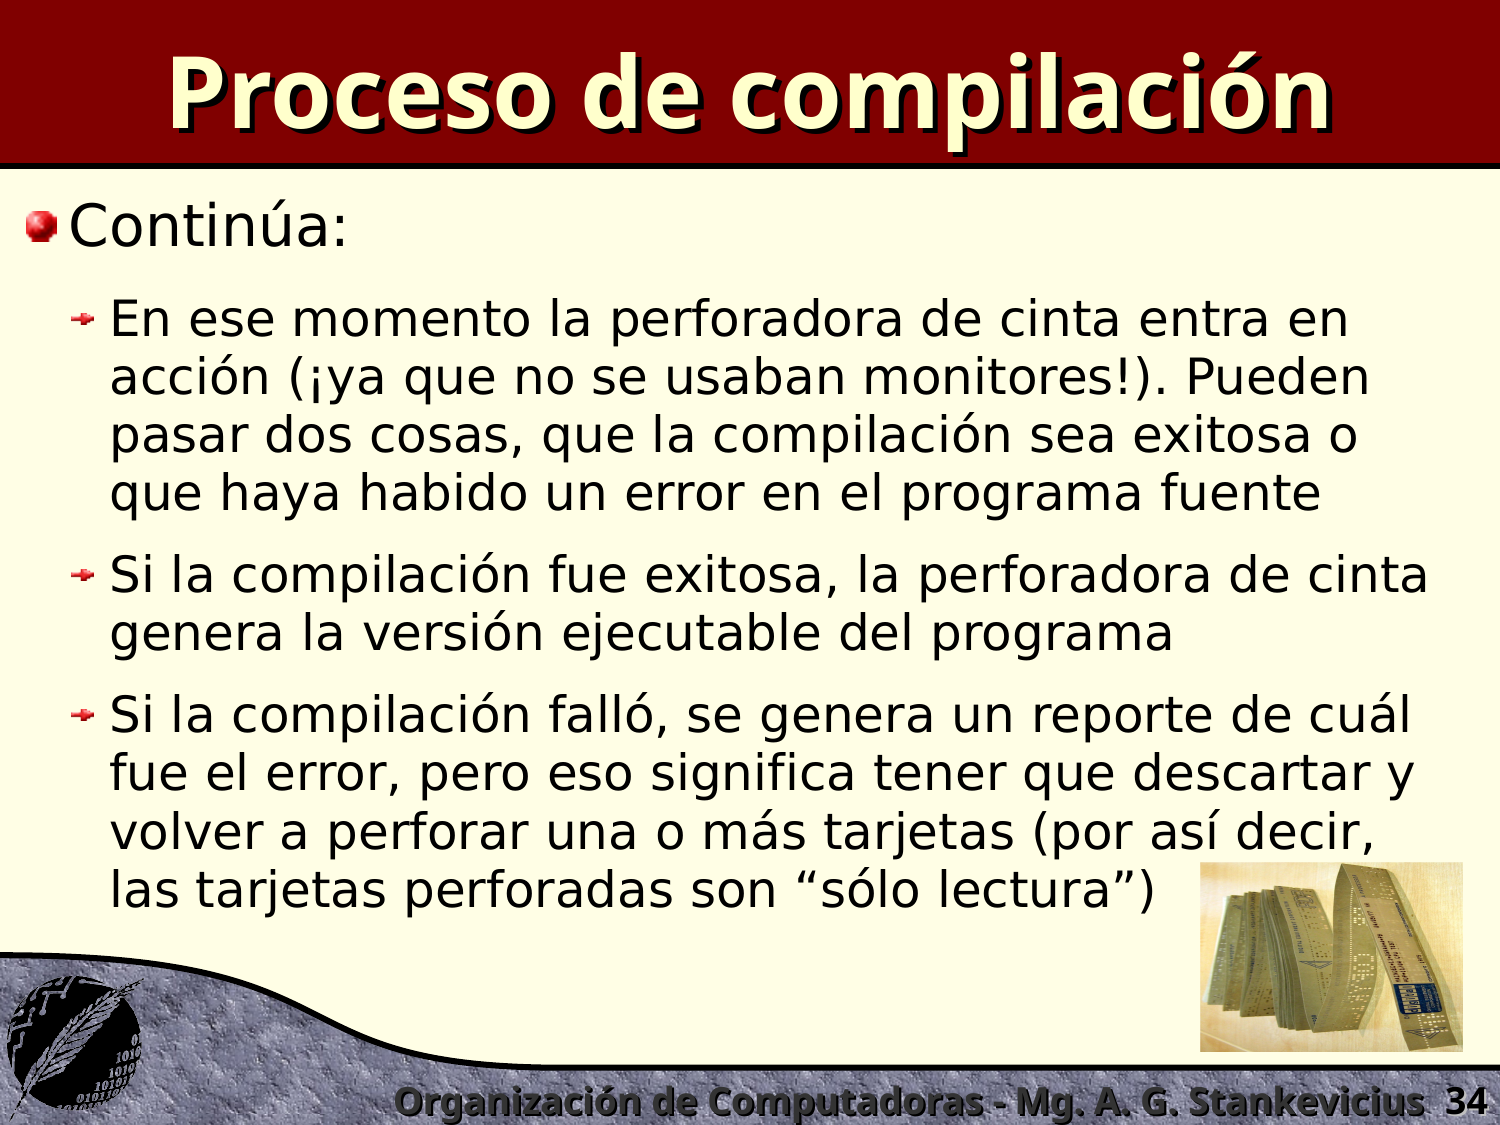

# Proceso de compilación
Continúa:
En ese momento la perforadora de cinta entra en acción (¡ya que no se usaban monitores!). Pueden pasar dos cosas, que la compilación sea exitosa o
que haya habido un error en el programa fuente
Si la compilación fue exitosa, la perforadora de cinta genera la versión ejecutable del programa
Si la compilación falló, se genera un reporte de cuál fue el error, pero eso significa tener que descartar y volver a perforar una o más tarjetas (por así decir,
las tarjetas perforadas son “sólo lectura”)
34